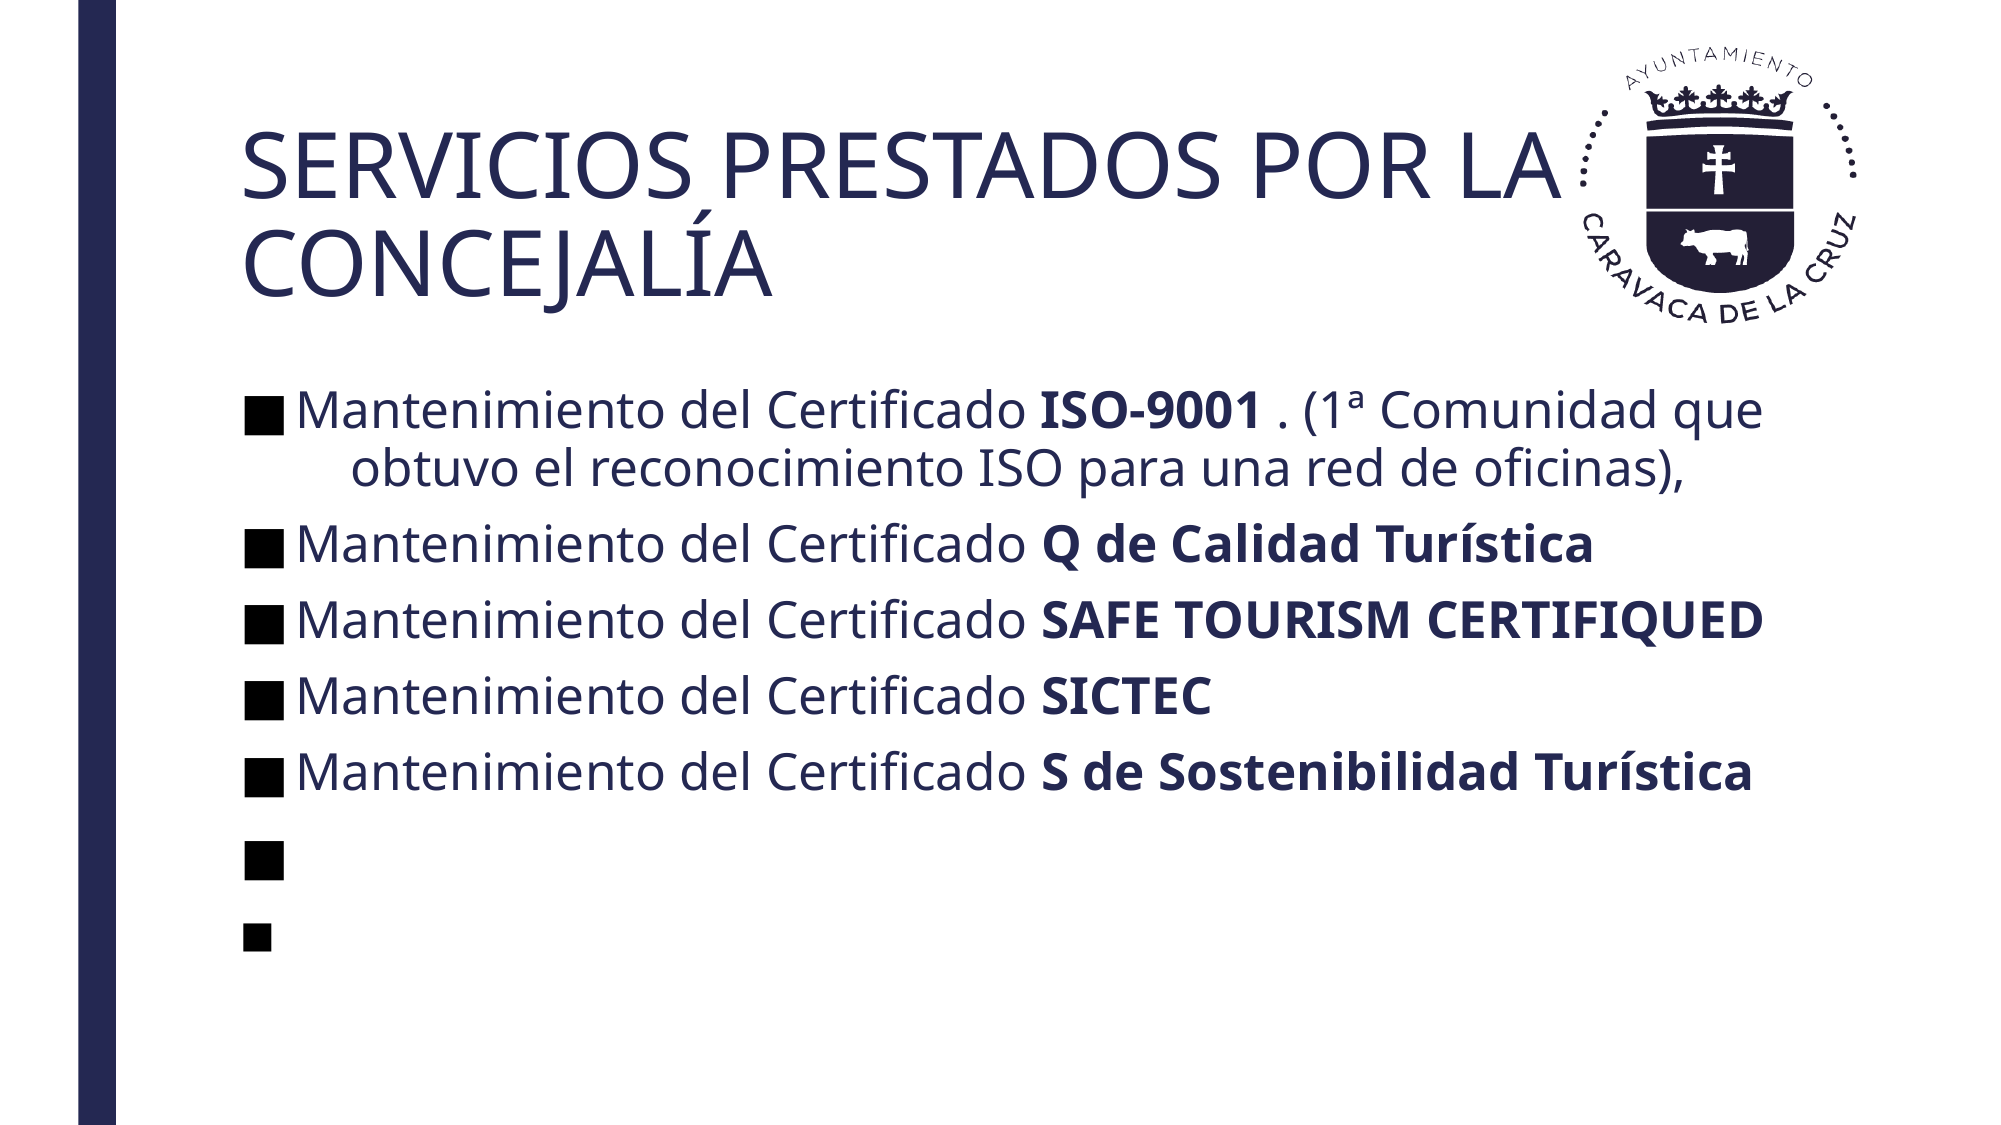

# SERVICIOS PRESTADOS POR LA CONCEJALÍA
Mantenimiento del Certificado ISO-9001 . (1ª Comunidad que obtuvo el reconocimiento ISO para una red de oficinas),
Mantenimiento del Certificado Q de Calidad Turística
Mantenimiento del Certificado SAFE TOURISM CERTIFIQUED
Mantenimiento del Certificado SICTEC
Mantenimiento del Certificado S de Sostenibilidad Turística